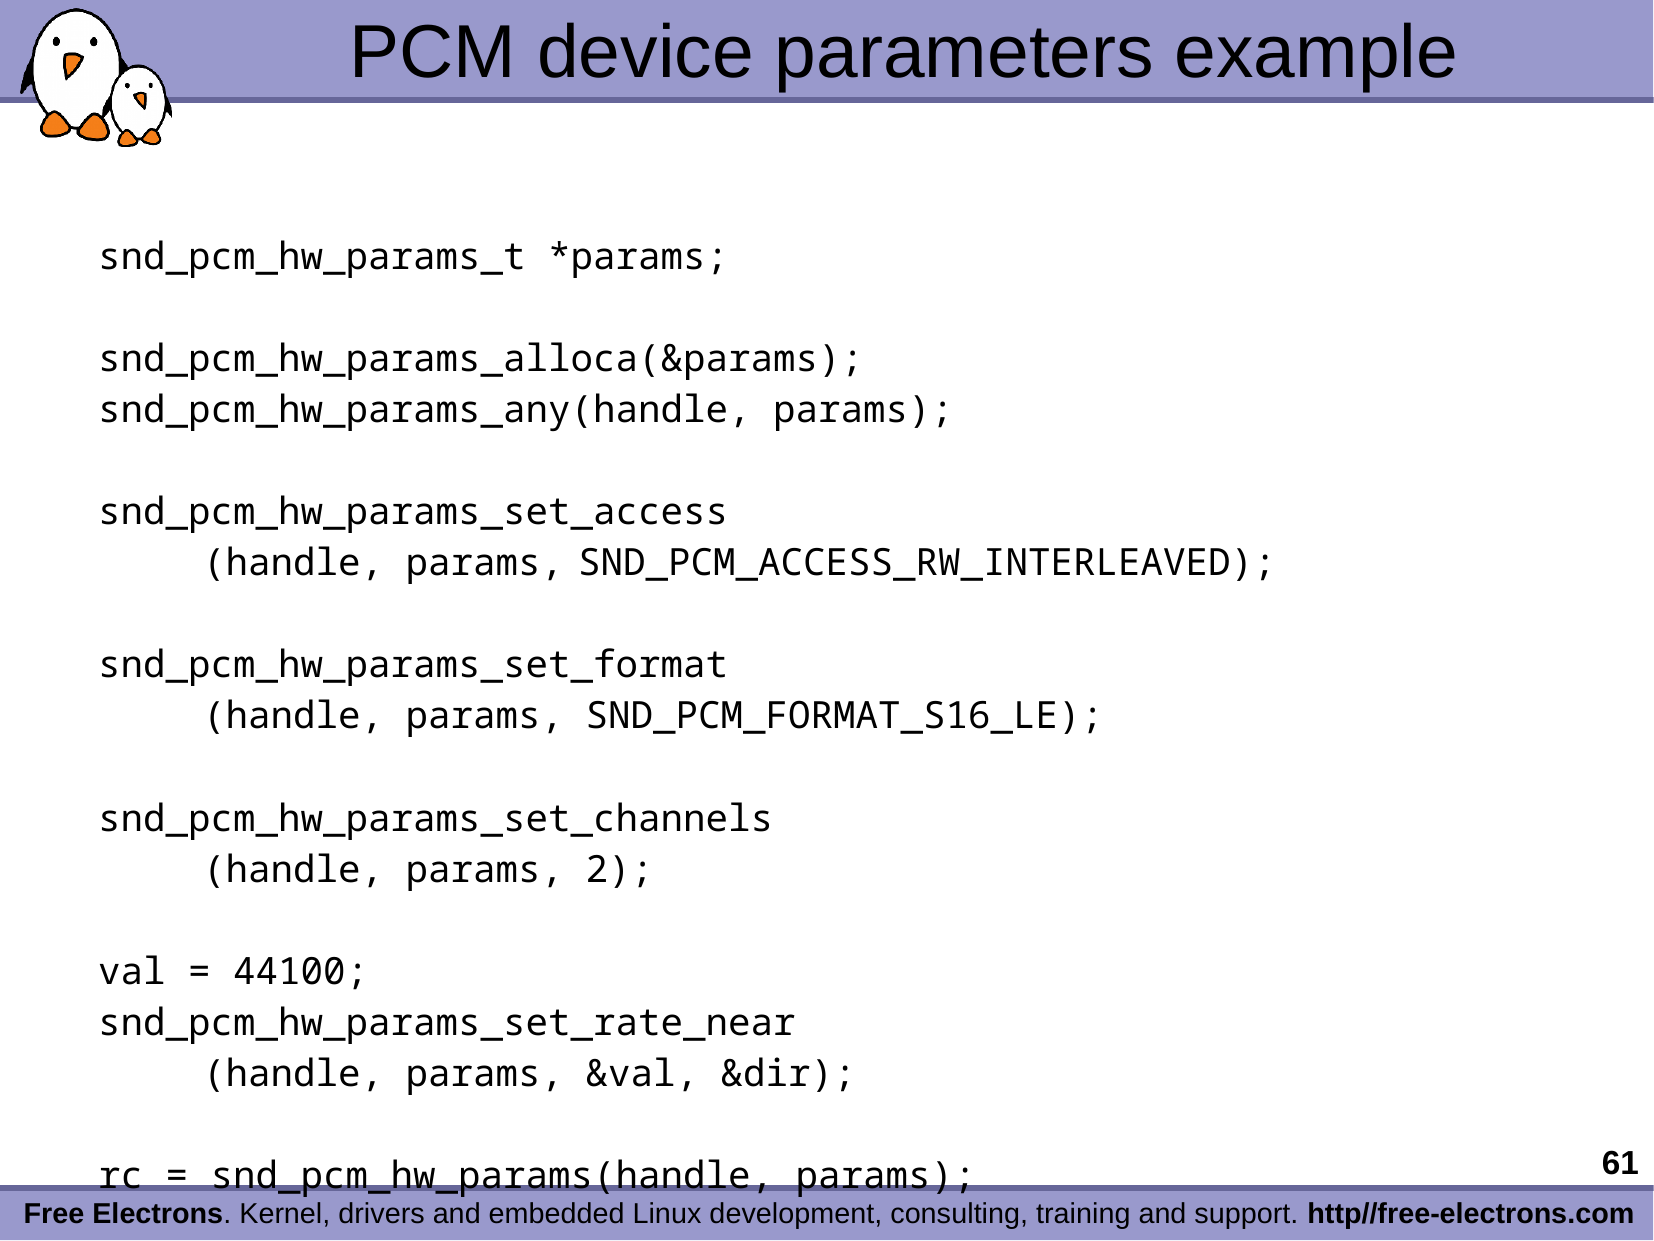

# PCM device parameters example
 snd_pcm_hw_params_t *params;
 snd_pcm_hw_params_alloca(&params);
 snd_pcm_hw_params_any(handle, params);
 snd_pcm_hw_params_set_access
		(handle, params,	SND_PCM_ACCESS_RW_INTERLEAVED);
 snd_pcm_hw_params_set_format
		(handle, params, SND_PCM_FORMAT_S16_LE);
 snd_pcm_hw_params_set_channels
		(handle, params, 2);
 val = 44100;
 snd_pcm_hw_params_set_rate_near
		(handle, params, &val, &dir);
 rc = snd_pcm_hw_params(handle, params);